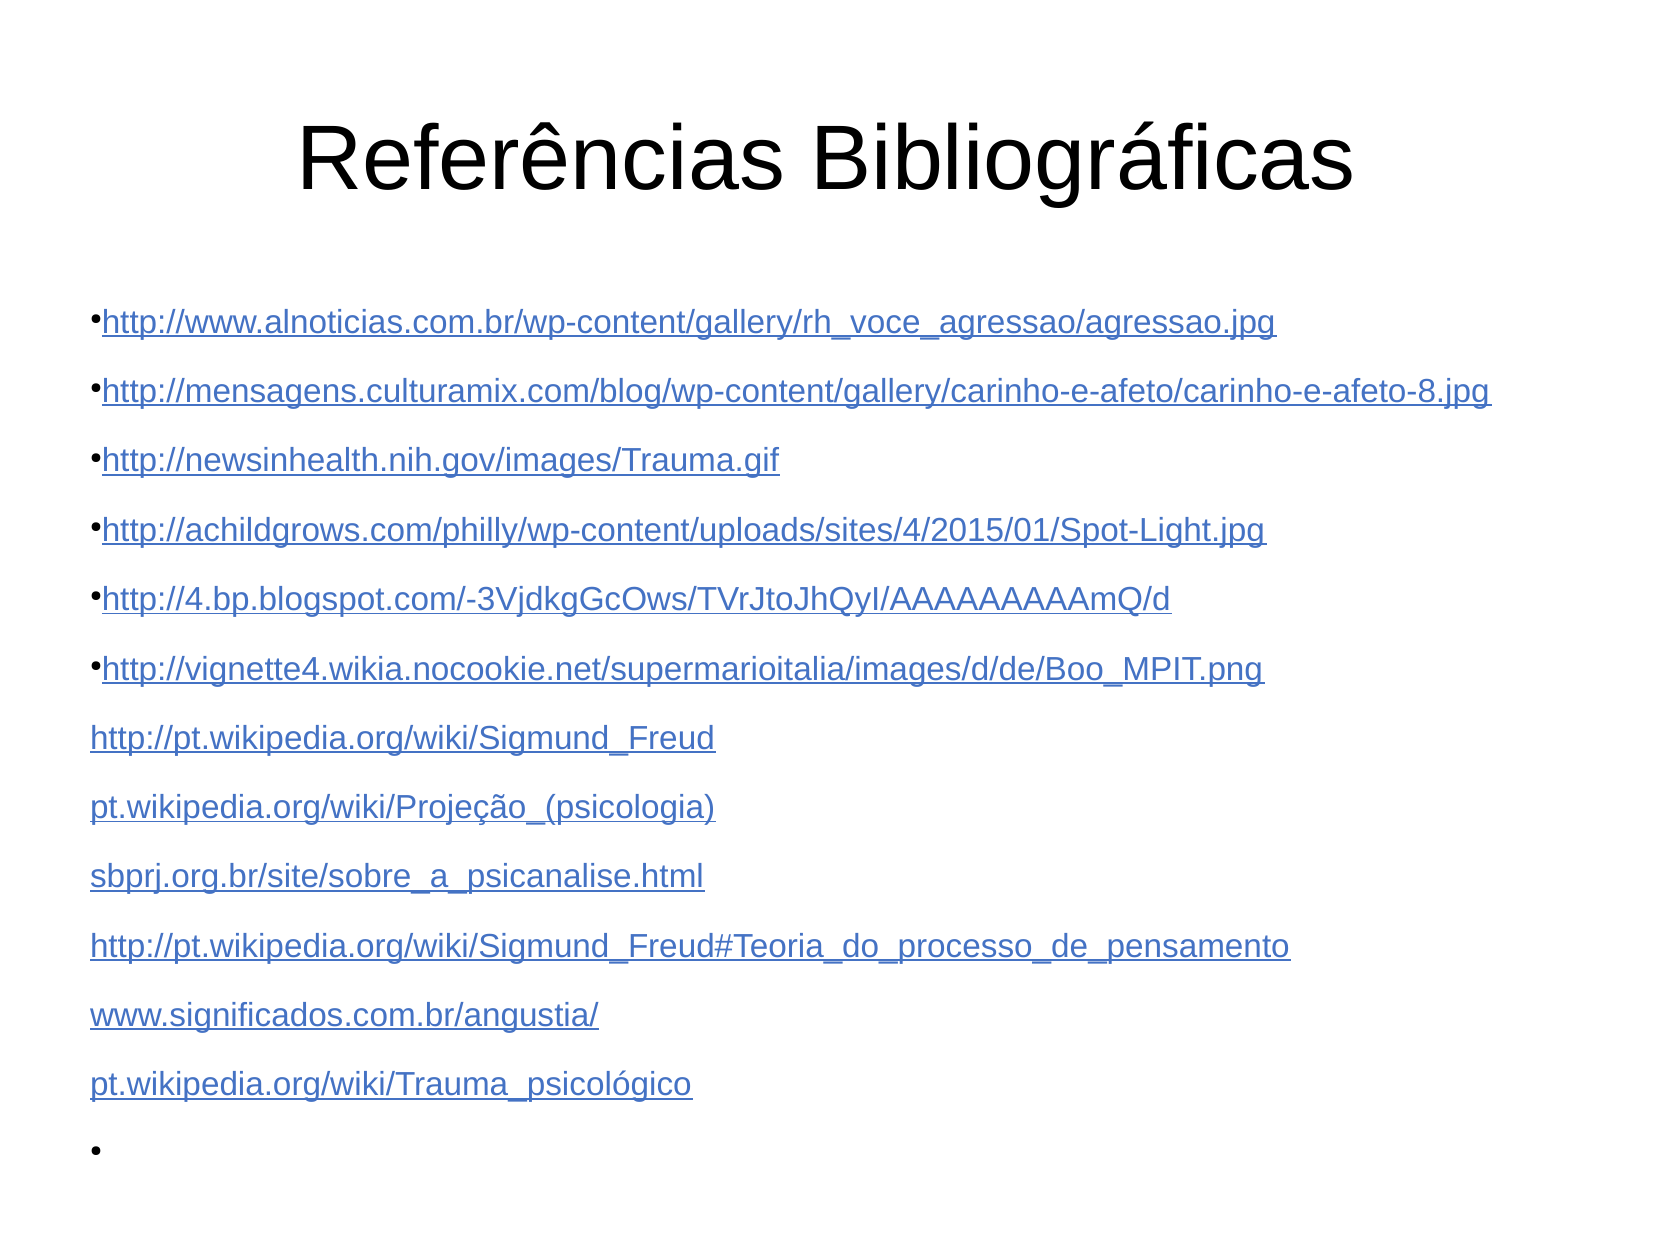

# Referências Bibliográficas
http://www.alnoticias.com.br/wp-content/gallery/rh_voce_agressao/agressao.jpg
http://mensagens.culturamix.com/blog/wp-content/gallery/carinho-e-afeto/carinho-e-afeto-8.jpg
http://newsinhealth.nih.gov/images/Trauma.gif
http://achildgrows.com/philly/wp-content/uploads/sites/4/2015/01/Spot-Light.jpg
http://4.bp.blogspot.com/-3VjdkgGcOws/TVrJtoJhQyI/AAAAAAAAAmQ/d
http://vignette4.wikia.nocookie.net/supermarioitalia/images/d/de/Boo_MPIT.png
http://pt.wikipedia.org/wiki/Sigmund_Freud
pt.wikipedia.org/wiki/Projeção_(psicologia)
sbprj.org.br/site/sobre_a_psicanalise.html
http://pt.wikipedia.org/wiki/Sigmund_Freud#Teoria_do_processo_de_pensamento
www.significados.com.br/angustia/
pt.wikipedia.org/wiki/Trauma_psicológico